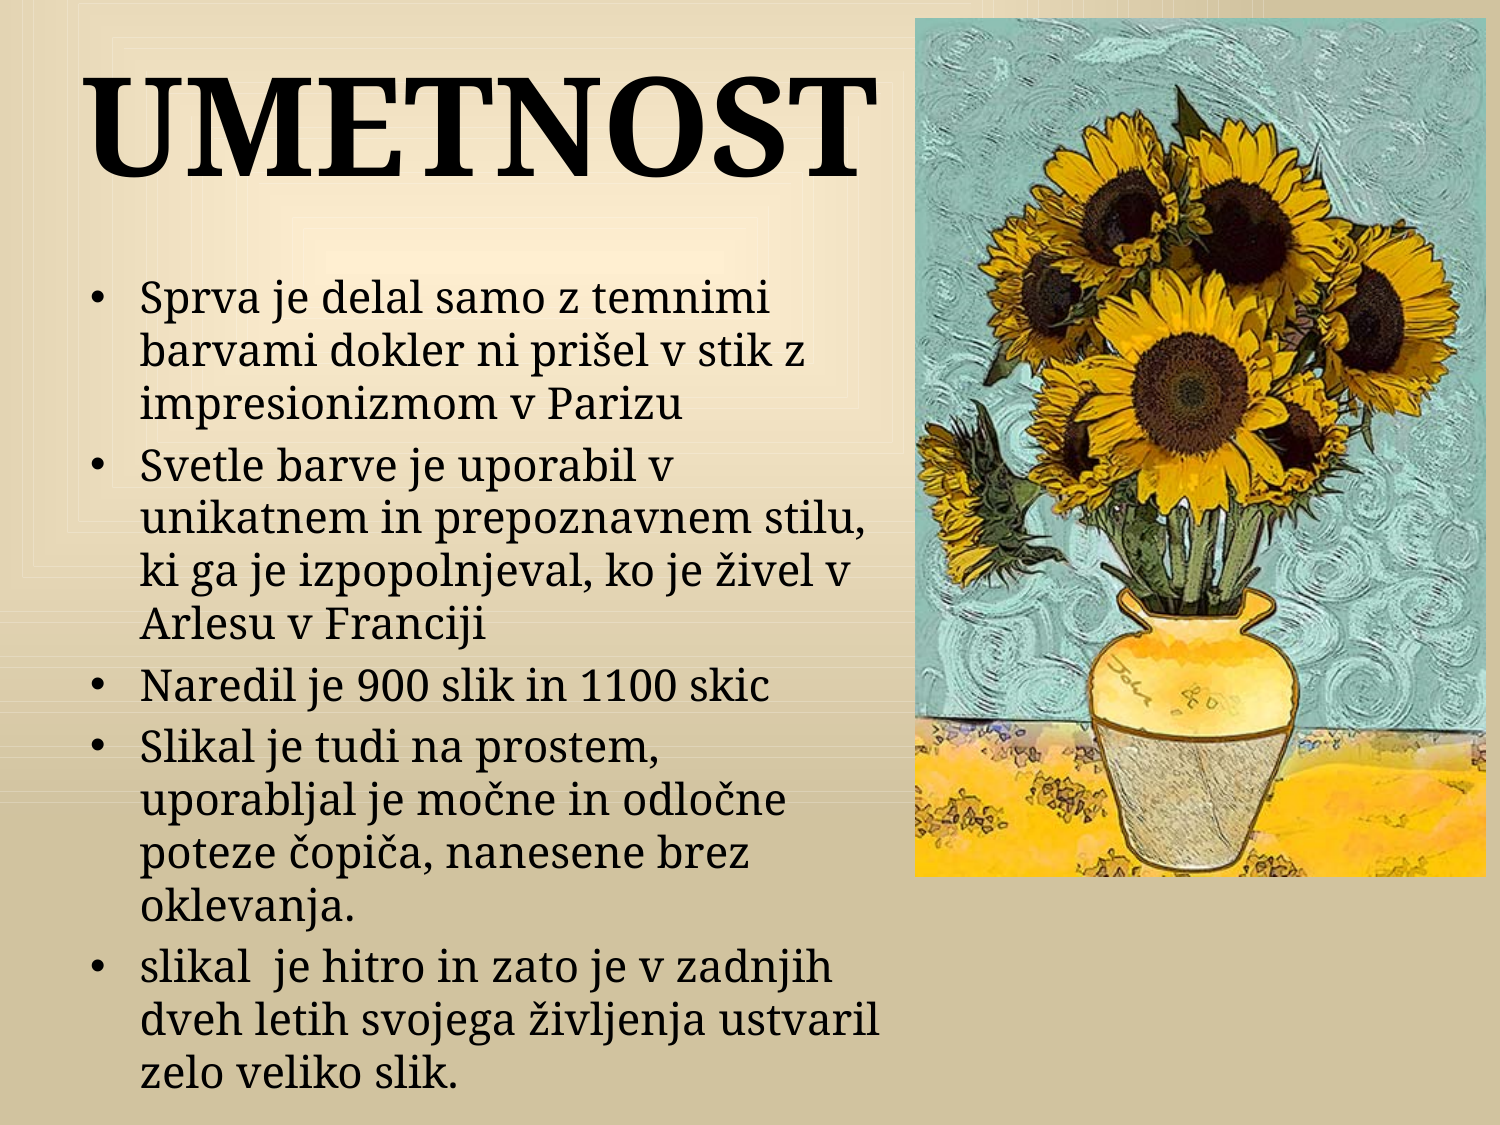

# UMETNOST
Sprva je delal samo z temnimi barvami dokler ni prišel v stik z impresionizmom v Parizu
Svetle barve je uporabil v unikatnem in prepoznavnem stilu, ki ga je izpopolnjeval, ko je živel v Arlesu v Franciji
Naredil je 900 slik in 1100 skic
Slikal je tudi na prostem, uporabljal je močne in odločne poteze čopiča, nanesene brez oklevanja.
slikal je hitro in zato je v zadnjih dveh letih svojega življenja ustvaril zelo veliko slik.